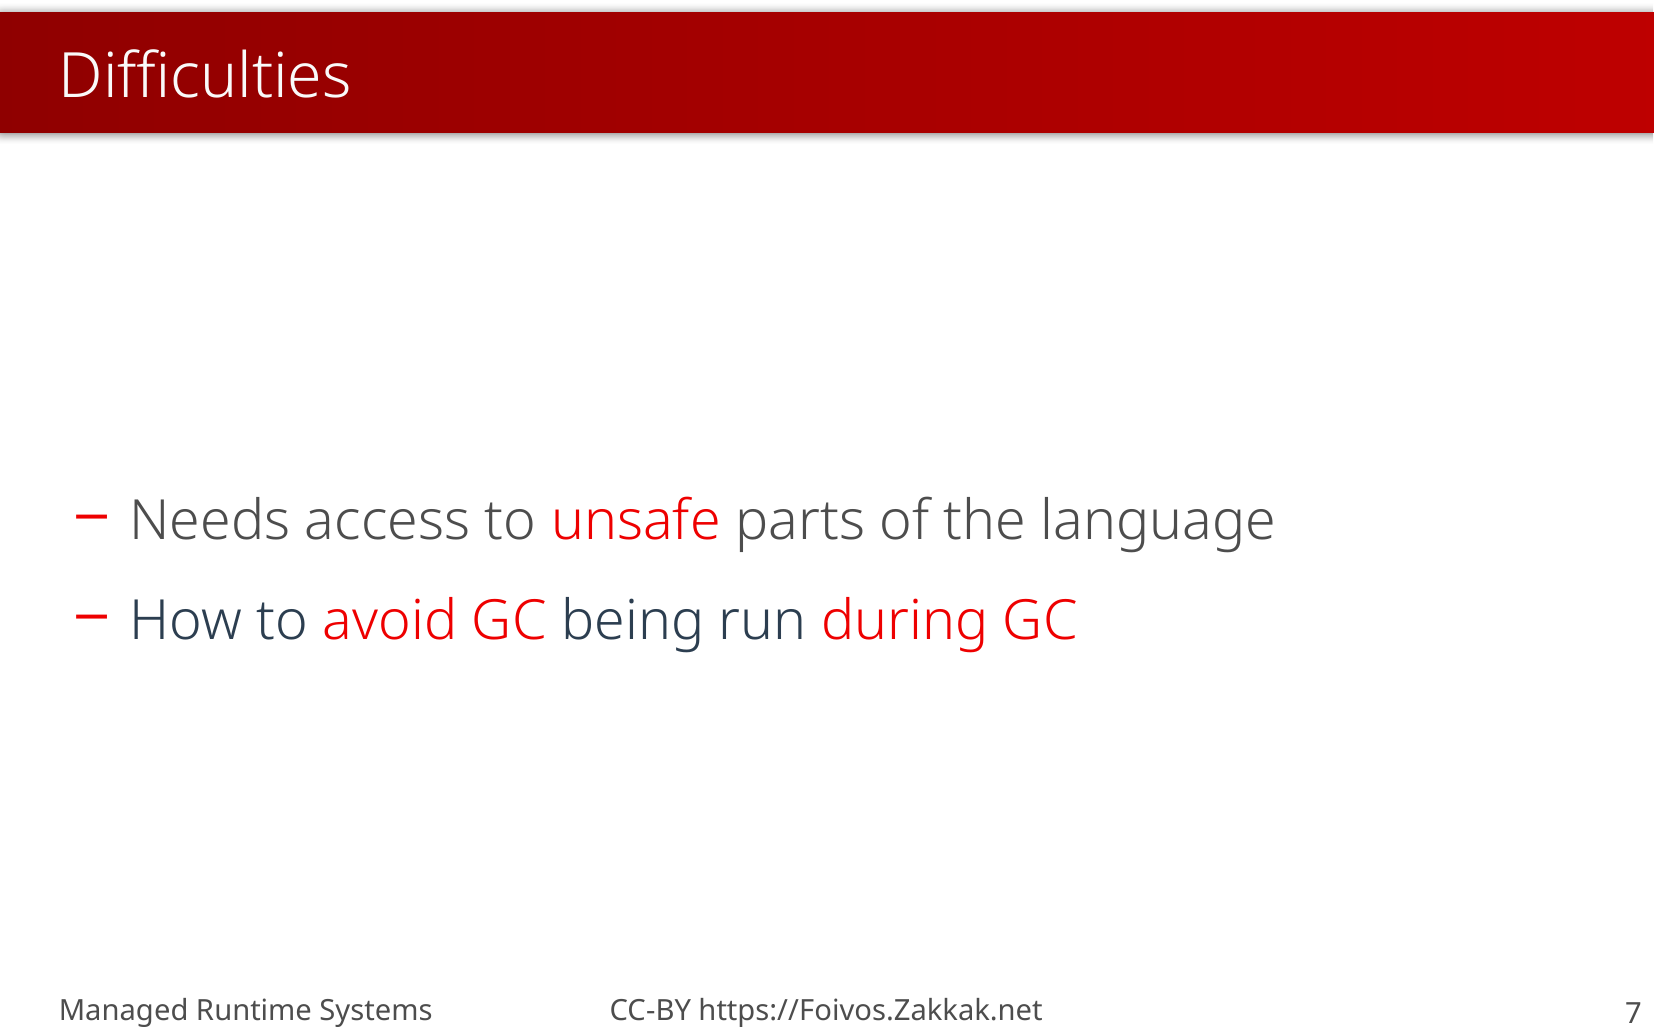

# Difficulties
Needs access to unsafe parts of the language
How to avoid GC being run during GC
Managed Runtime Systems
CC-BY https://Foivos.Zakkak.net
7